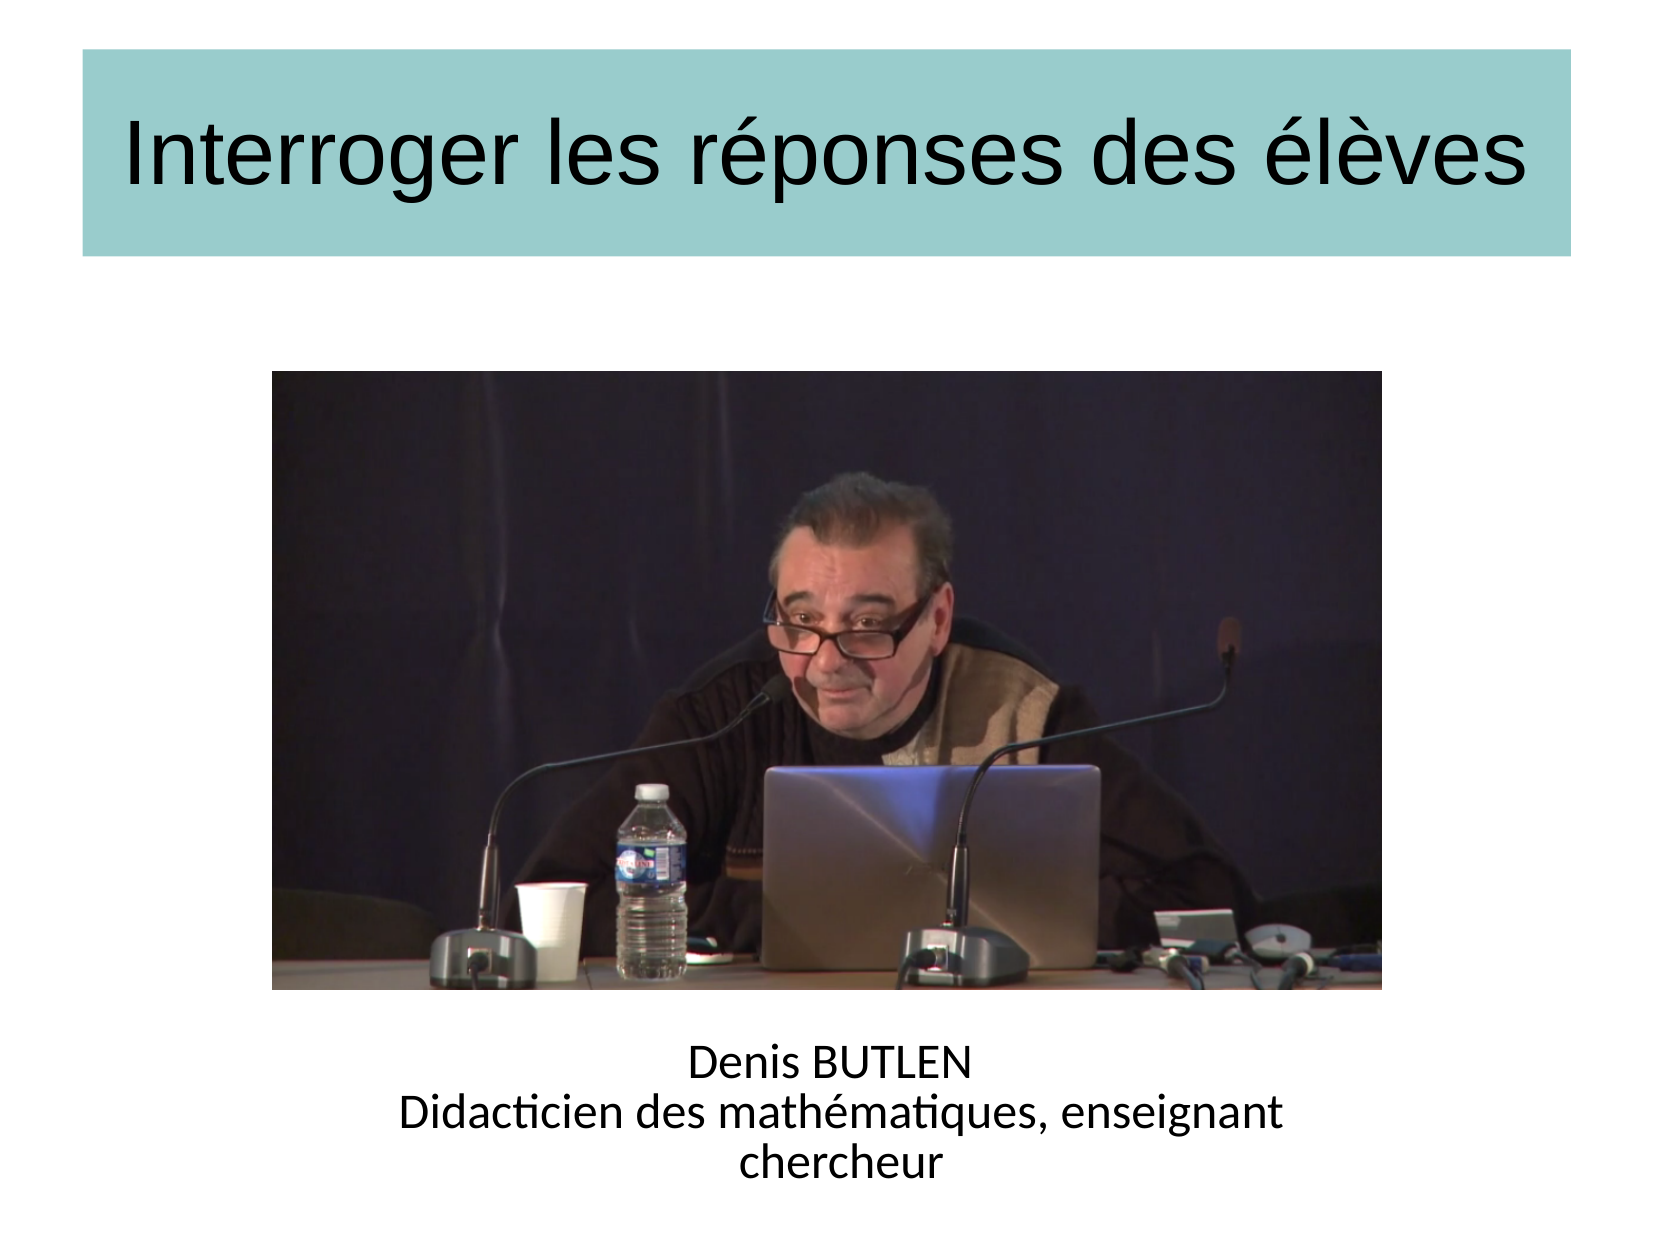

#
Interroger les réponses des élèves
Denis BUTLEN
Didacticien des mathématiques, enseignant chercheur